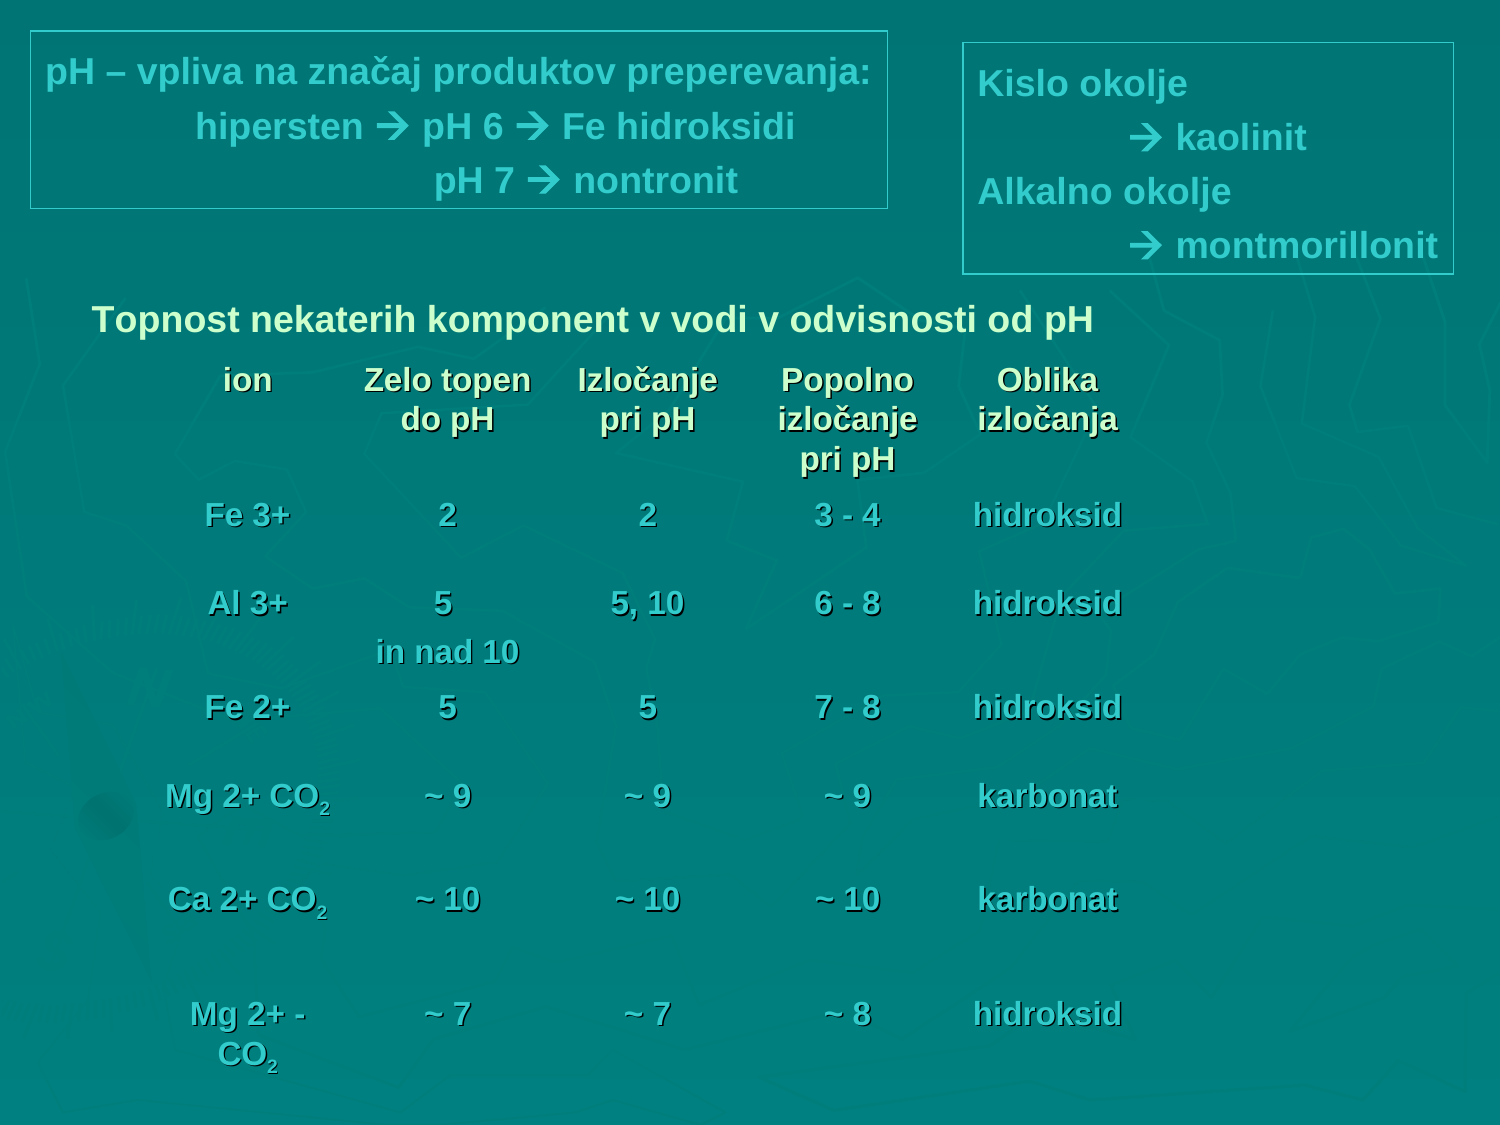

pH – vpliva na značaj produktov preperevanja:
	hipersten  pH 6  Fe hidroksidi
 pH 7  nontronit
Kislo okolje
	 kaolinit
Alkalno okolje
	 montmorillonit
Topnost nekaterih komponent v vodi v odvisnosti od pH
| ion | Zelo topen do pH | Izločanje pri pH | Popolno izločanje pri pH | Oblika izločanja |
| --- | --- | --- | --- | --- |
| Fe 3+ | 2 | 2 | 3 - 4 | hidroksid |
| Al 3+ | 5 in nad 10 | 5, 10 | 6 - 8 | hidroksid |
| Fe 2+ | 5 | 5 | 7 - 8 | hidroksid |
| Mg 2+ CO2 | ~ 9 | ~ 9 | ~ 9 | karbonat |
| Ca 2+ CO2 | ~ 10 | ~ 10 | ~ 10 | karbonat |
| Mg 2+ -CO2 | ~ 7 | ~ 7 | ~ 8 | hidroksid |